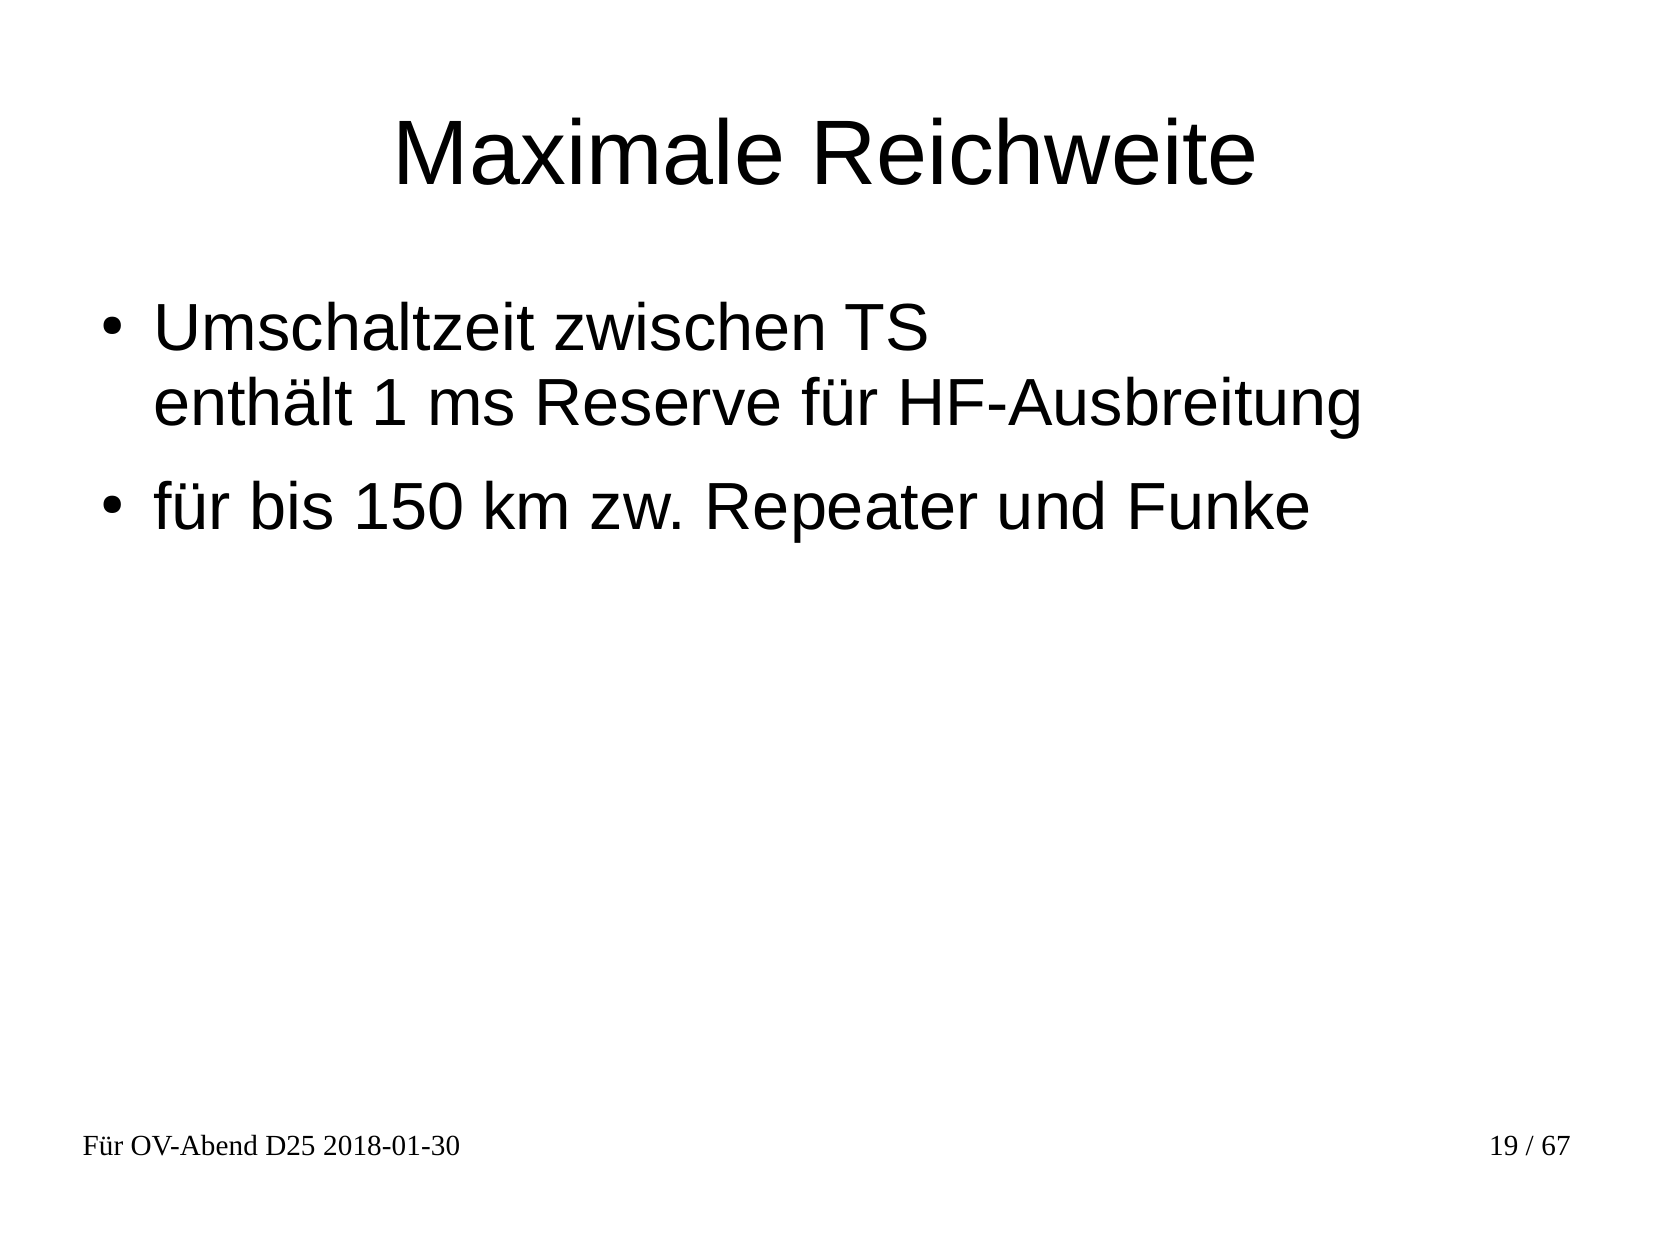

# Maximale Reichweite
Umschaltzeit zwischen TS
enthält 1 ms Reserve für HF-Ausbreitung
für bis 150 km zw. Repeater und Funke
19